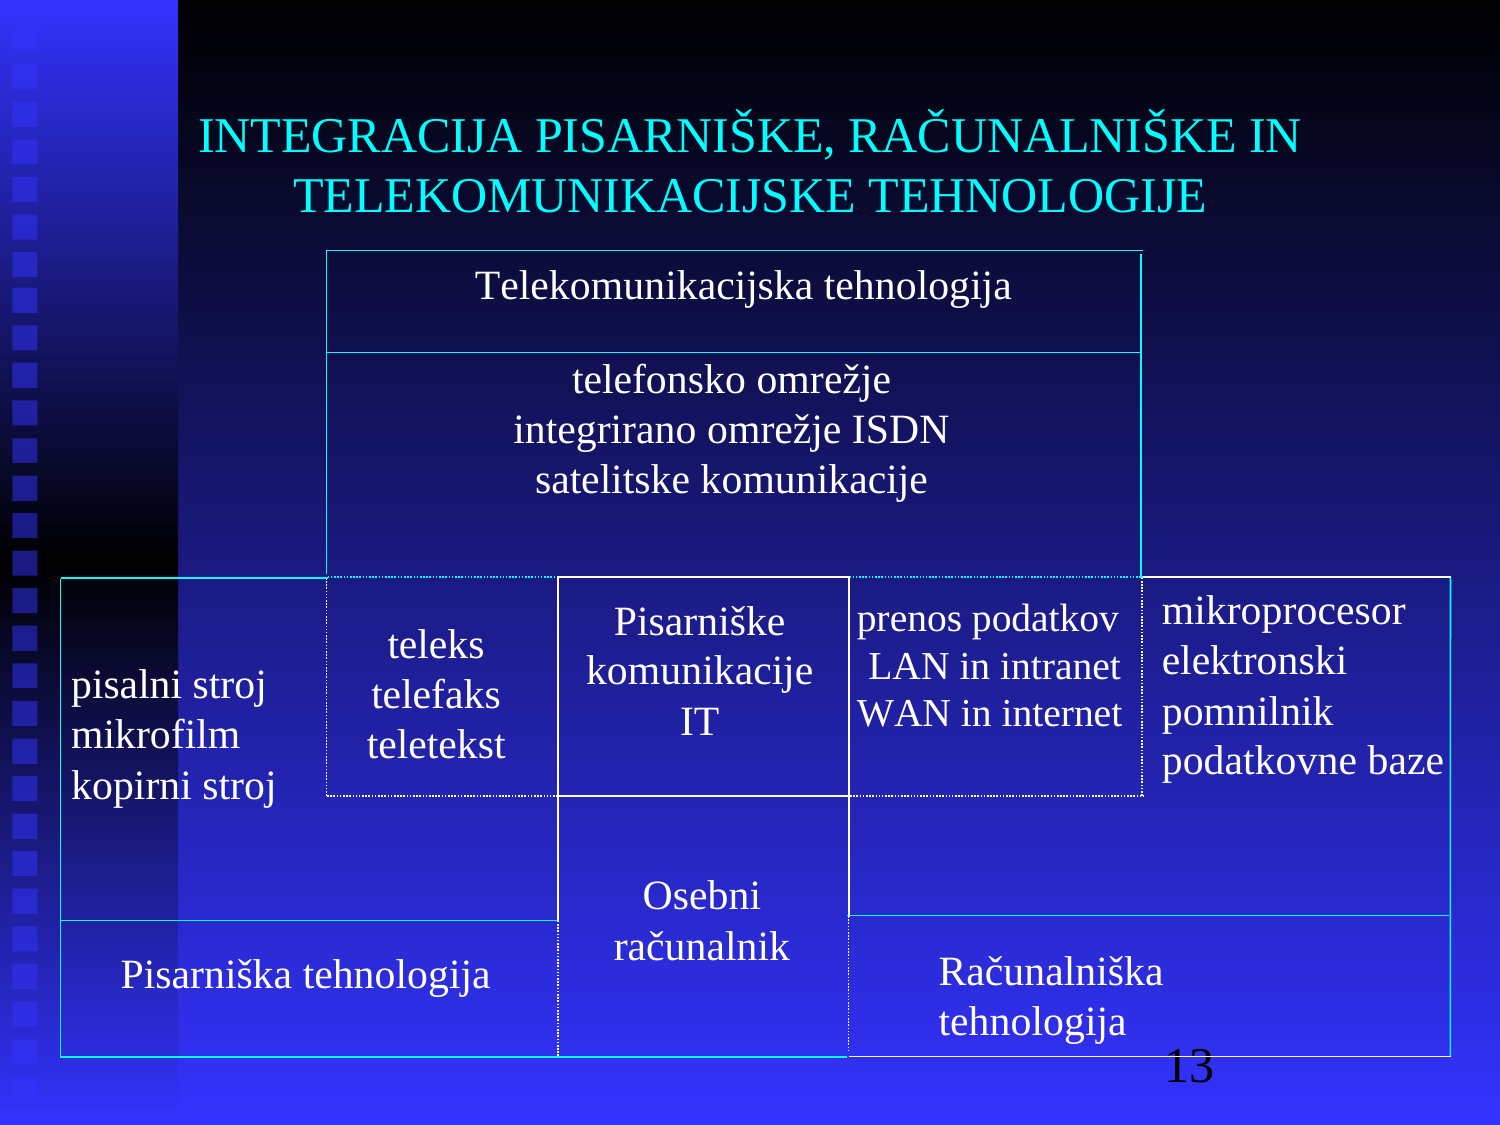

INTEGRACIJA PISARNIŠKE, RAČUNALNIŠKE IN TELEKOMUNIKACIJSKE TEHNOLOGIJE
Telekomunikacijska tehnologija
telefonsko omrežje
integrirano omrežje ISDN
satelitske komunikacije
mikroprocesor
elektronski pomnilnik
podatkovne baze
prenos podatkov
LAN in intranet
WAN in internet
Pisarniške komunikacije
IT
teleks
telefaks
teletekst
pisalni stroj
mikrofilm
kopirni stroj
Osebni računalnik
Računalniška tehnologija
Pisarniška tehnologija
13